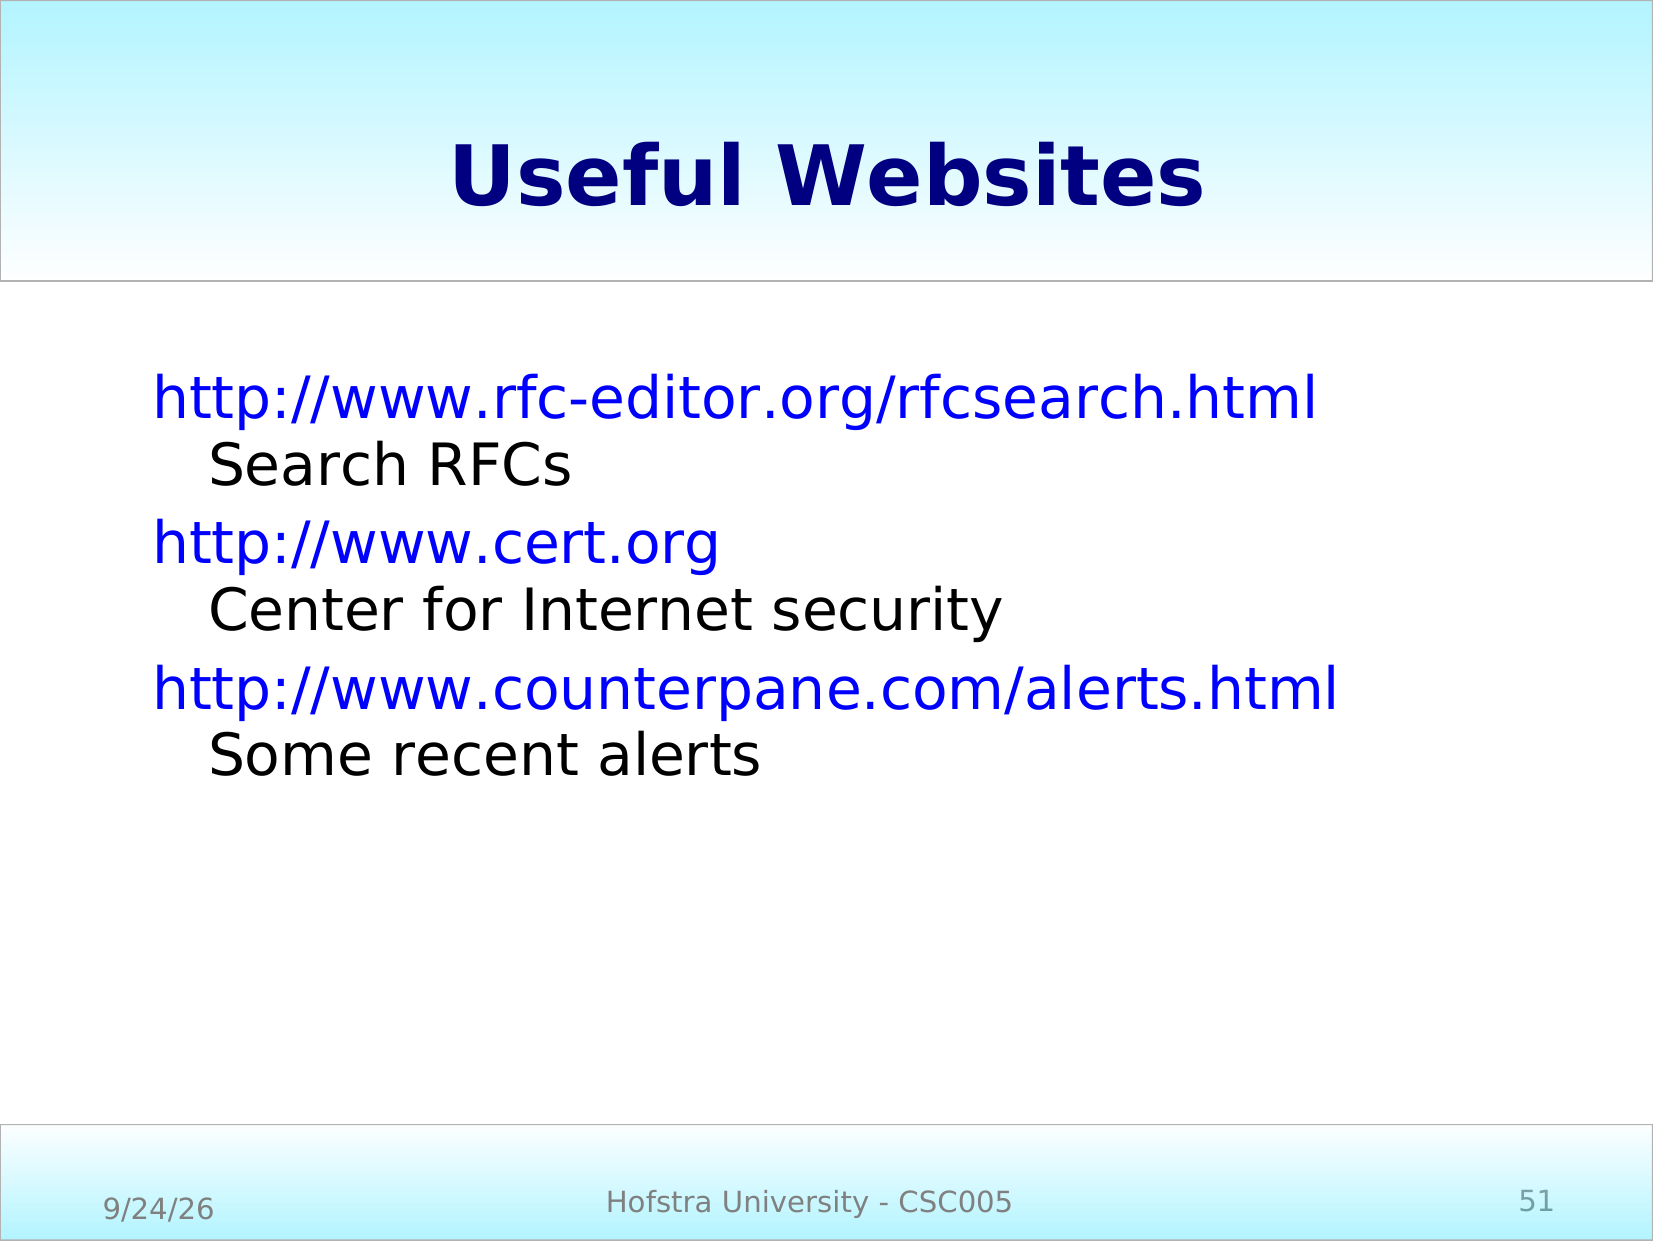

# Useful Websites
http://www.rfc-editor.org/rfcsearch.html
Search RFCs
http://www.cert.org
Center for Internet security
http://www.counterpane.com/alerts.html
Some recent alerts
51
Hofstra University - CSC005